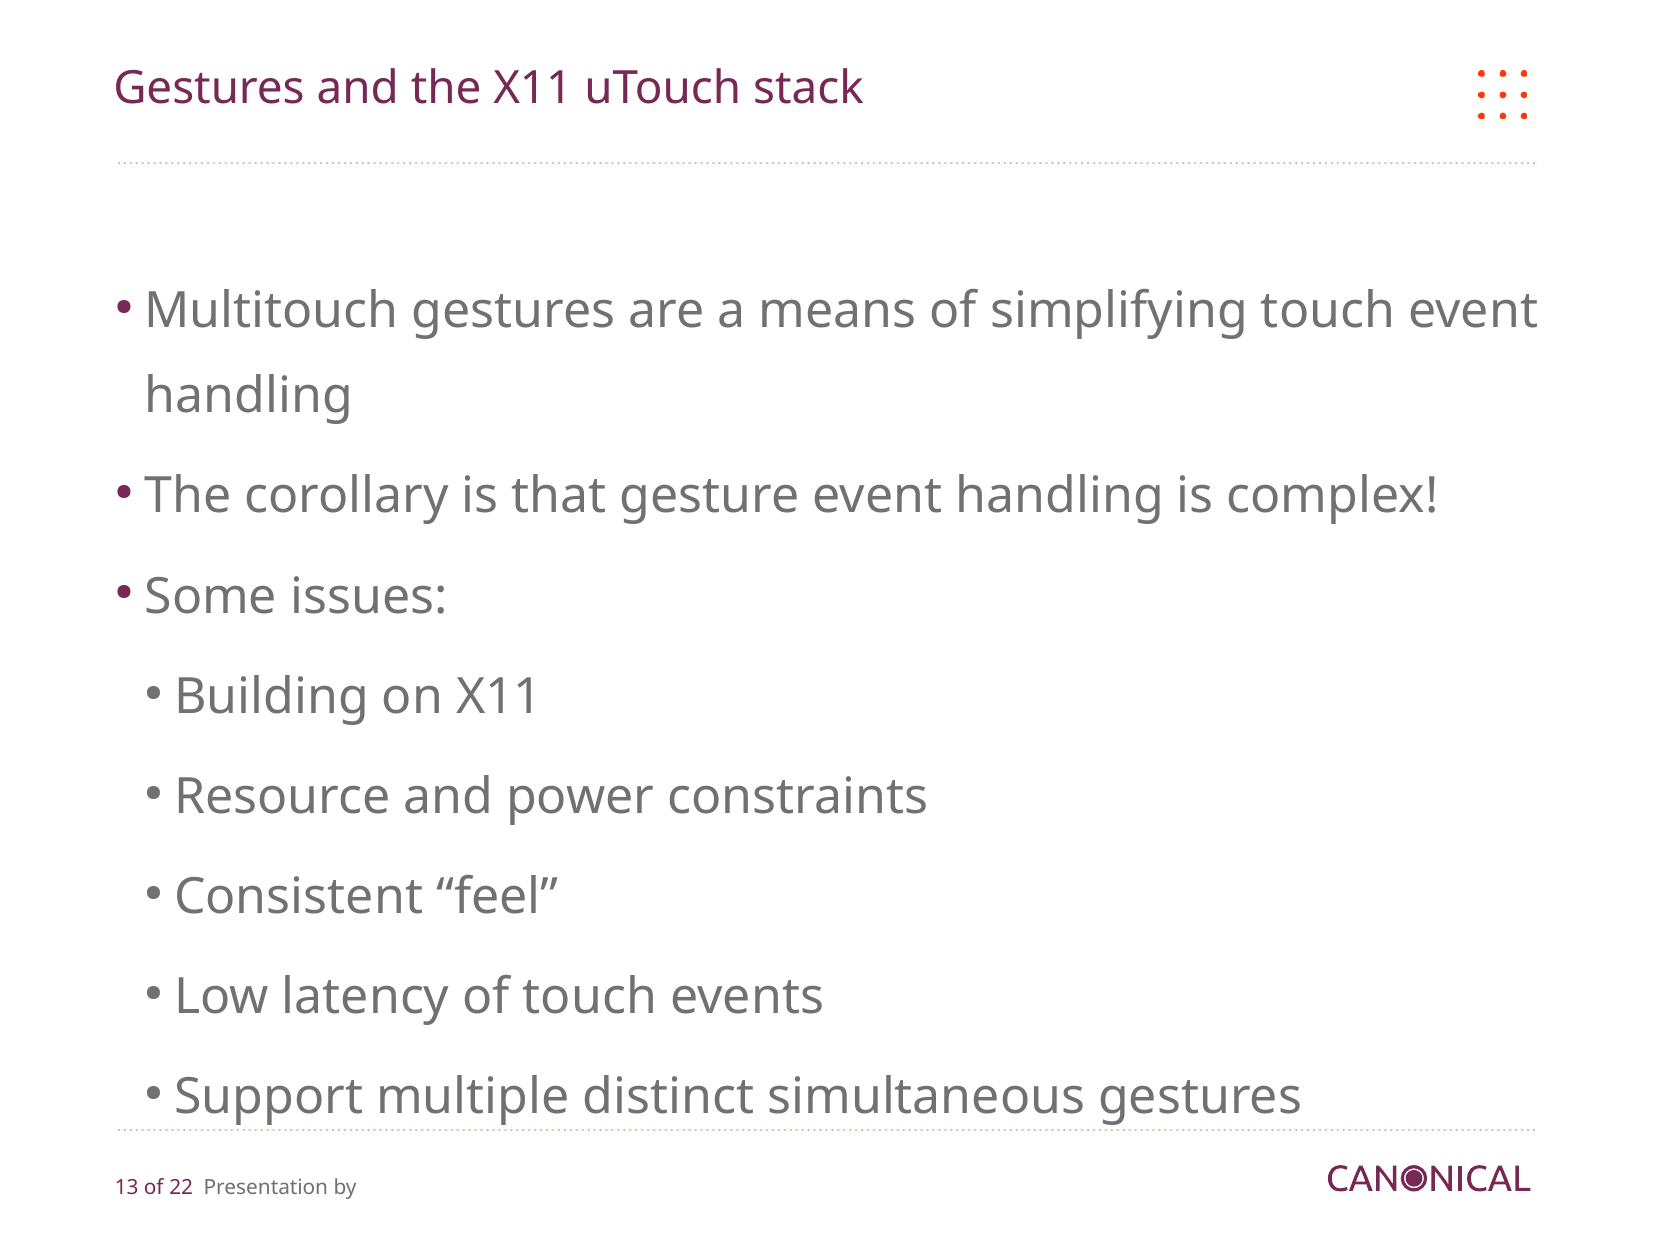

# Gestures and the X11 uTouch stack
Multitouch gestures are a means of simplifying touch event handling
The corollary is that gesture event handling is complex!
Some issues:
Building on X11
Resource and power constraints
Consistent “feel”
Low latency of touch events
Support multiple distinct simultaneous gestures